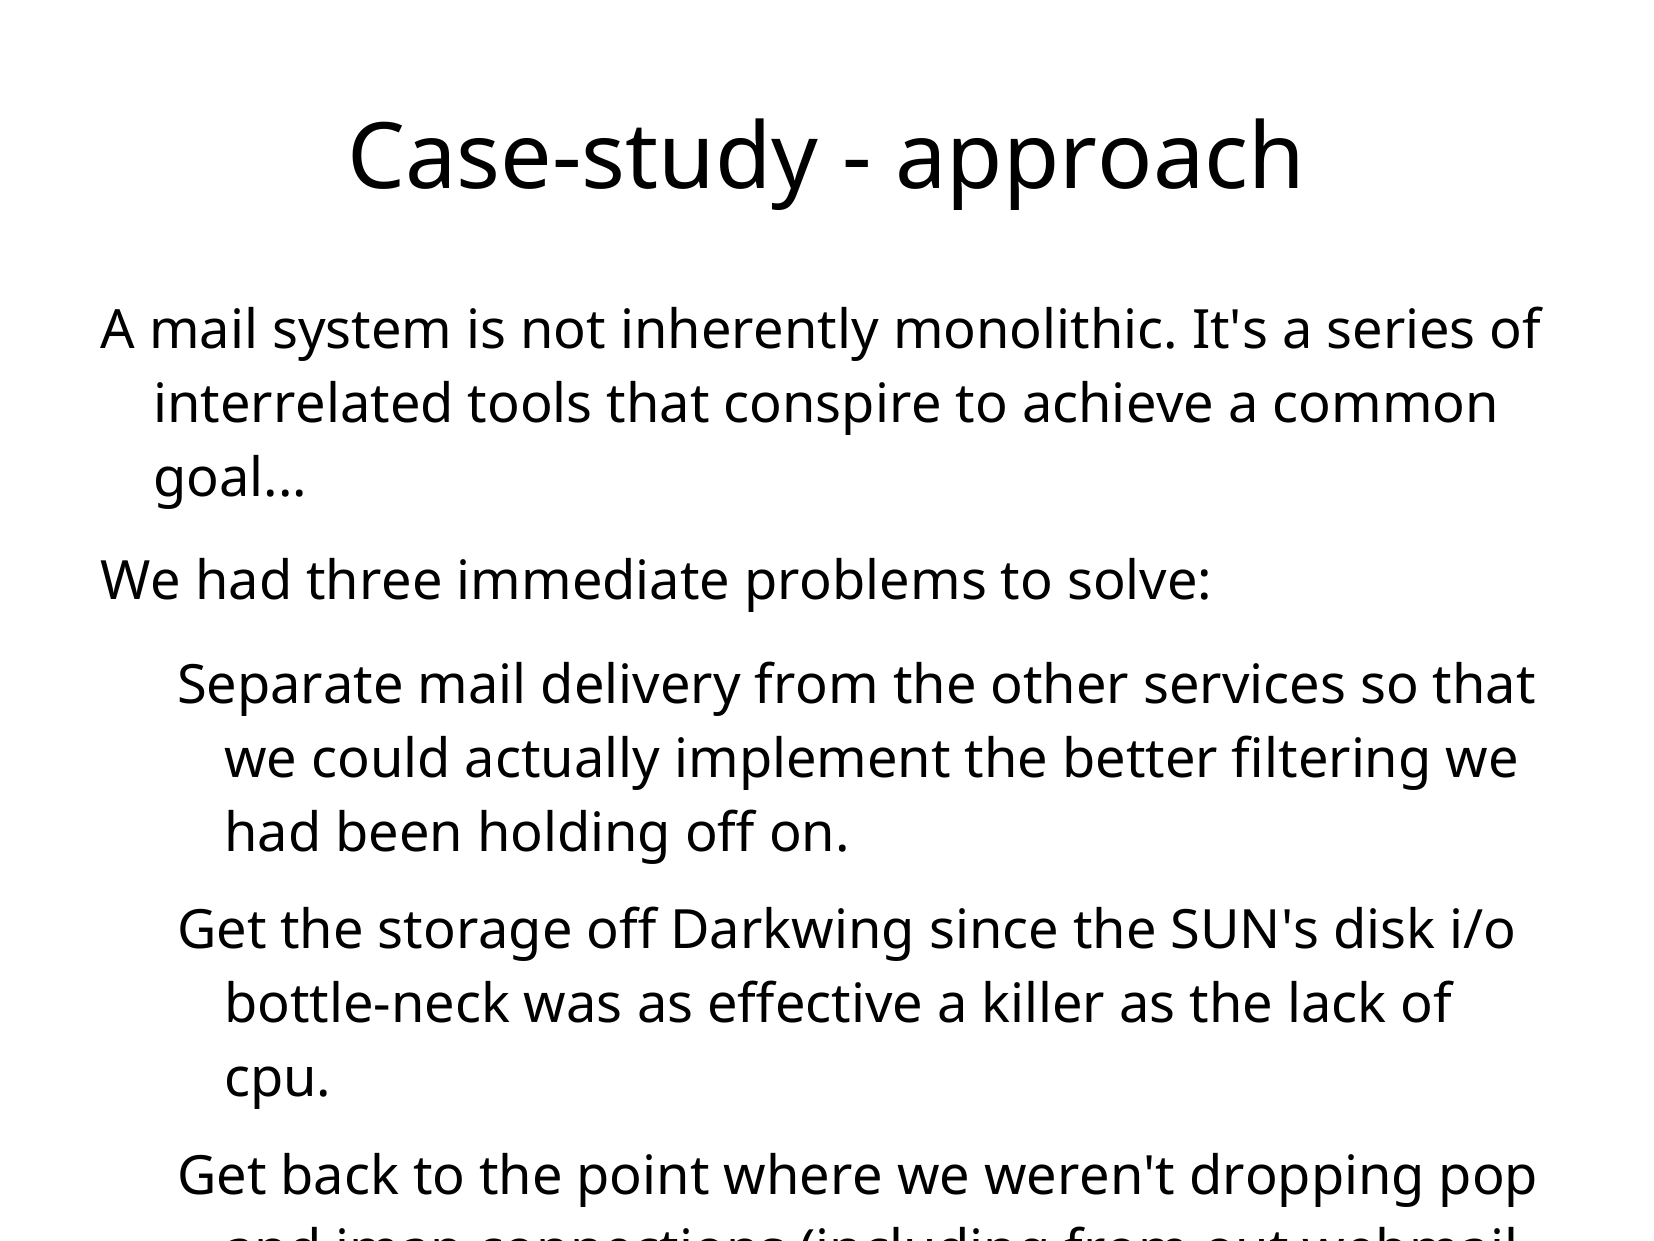

# Case-study - approach
A mail system is not inherently monolithic. It's a series of interrelated tools that conspire to achieve a common goal...
We had three immediate problems to solve:
Separate mail delivery from the other services so that we could actually implement the better filtering we had been holding off on.
Get the storage off Darkwing since the SUN's disk i/o bottle-neck was as effective a killer as the lack of cpu.
Get back to the point where we weren't dropping pop and imap connections (including from out webmail interface) on the floor due to lack of resources.